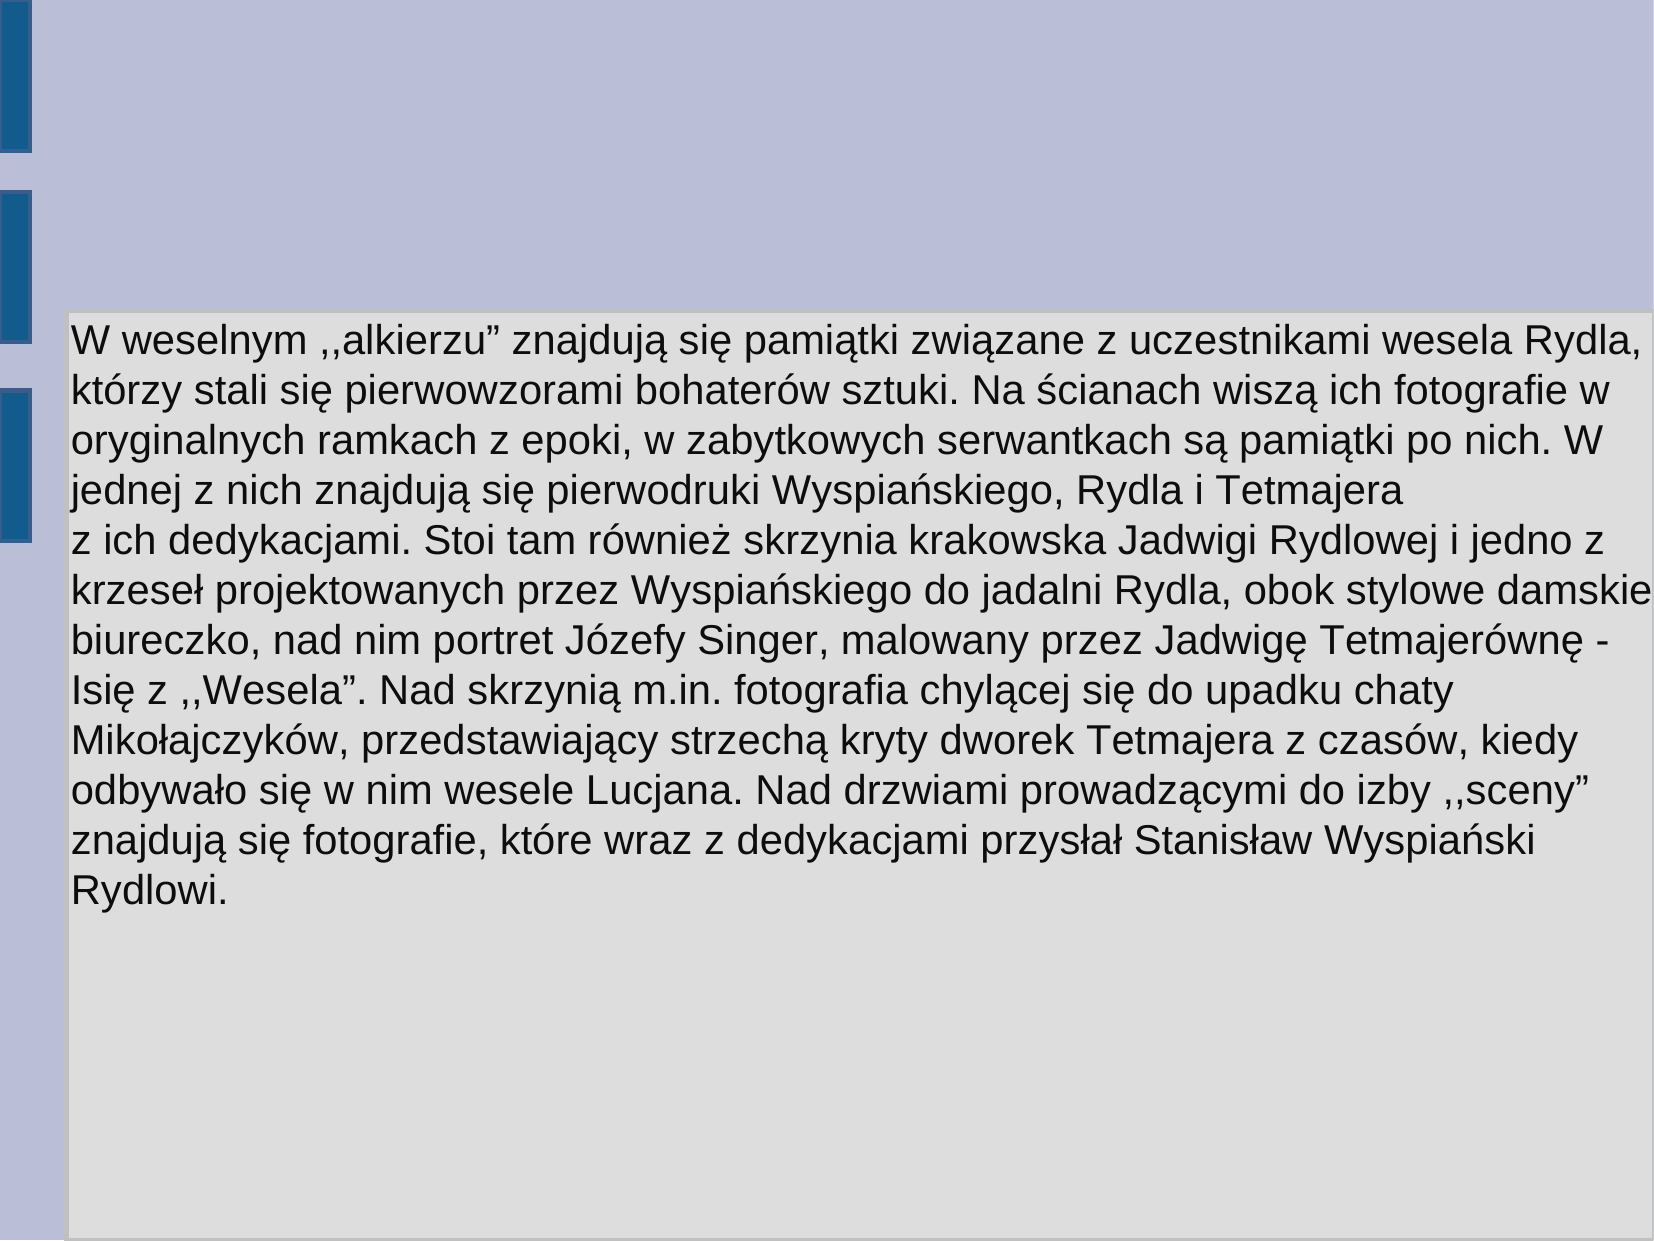

#
W weselnym ,,alkierzu” znajdują się pamiątki związane z uczestnikami wesela Rydla, którzy stali się pierwowzorami bohaterów sztuki. Na ścianach wiszą ich fotografie w oryginalnych ramkach z epoki, w zabytkowych serwantkach są pamiątki po nich. W jednej z nich znajdują się pierwodruki Wyspiańskiego, Rydla i Tetmajera
z ich dedykacjami. Stoi tam również skrzynia krakowska Jadwigi Rydlowej i jedno z krzeseł projektowanych przez Wyspiańskiego do jadalni Rydla, obok stylowe damskie biureczko, nad nim portret Józefy Singer, malowany przez Jadwigę Tetmajerównę - Isię z ,,Wesela”. Nad skrzynią m.in. fotografia chylącej się do upadku chaty Mikołajczyków, przedstawiający strzechą kryty dworek Tetmajera z czasów, kiedy odbywało się w nim wesele Lucjana. Nad drzwiami prowadzącymi do izby ,,sceny” znajdują się fotografie, które wraz z dedykacjami przysłał Stanisław Wyspiański Rydlowi.